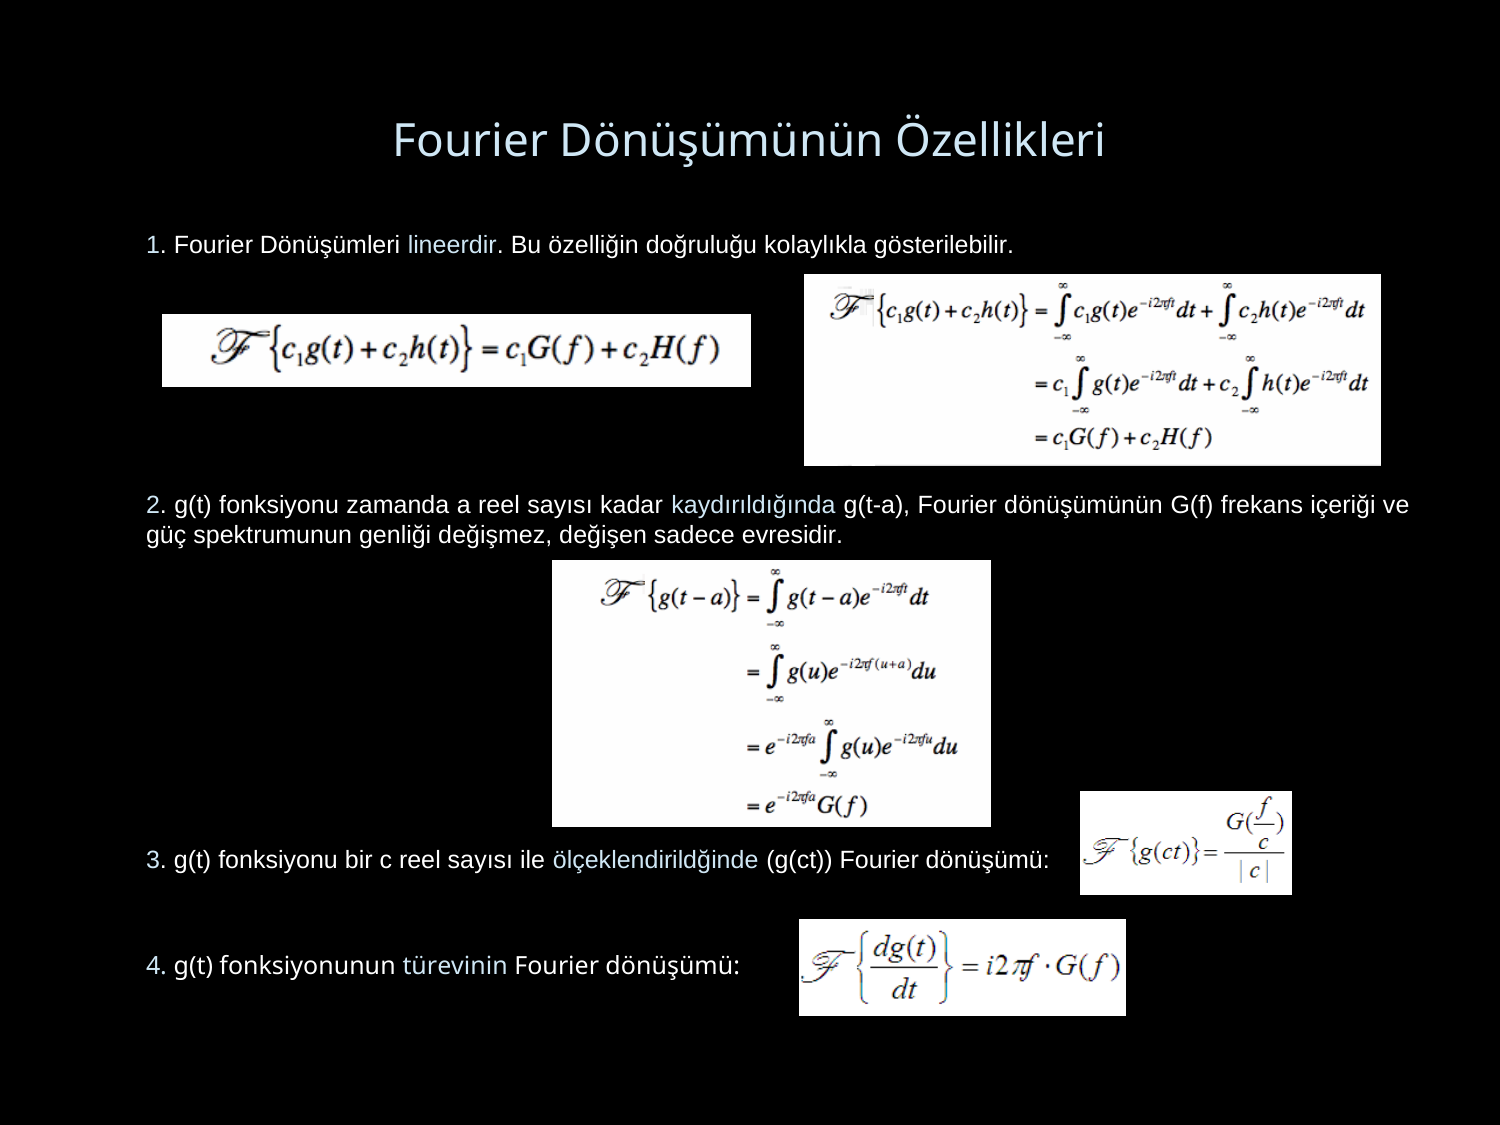

# Fourier Dönüşümünün Özellikleri
1. Fourier Dönüşümleri lineerdir. Bu özelliğin doğruluğu kolaylıkla gösterilebilir.
2. g(t) fonksiyonu zamanda a reel sayısı kadar kaydırıldığında g(t-a), Fourier dönüşümünün G(f) frekans içeriği ve güç spektrumunun genliği değişmez, değişen sadece evresidir.
3. g(t) fonksiyonu bir c reel sayısı ile ölçeklendirildğinde (g(ct)) Fourier dönüşümü:
4. g(t) fonksiyonunun türevinin Fourier dönüşümü: